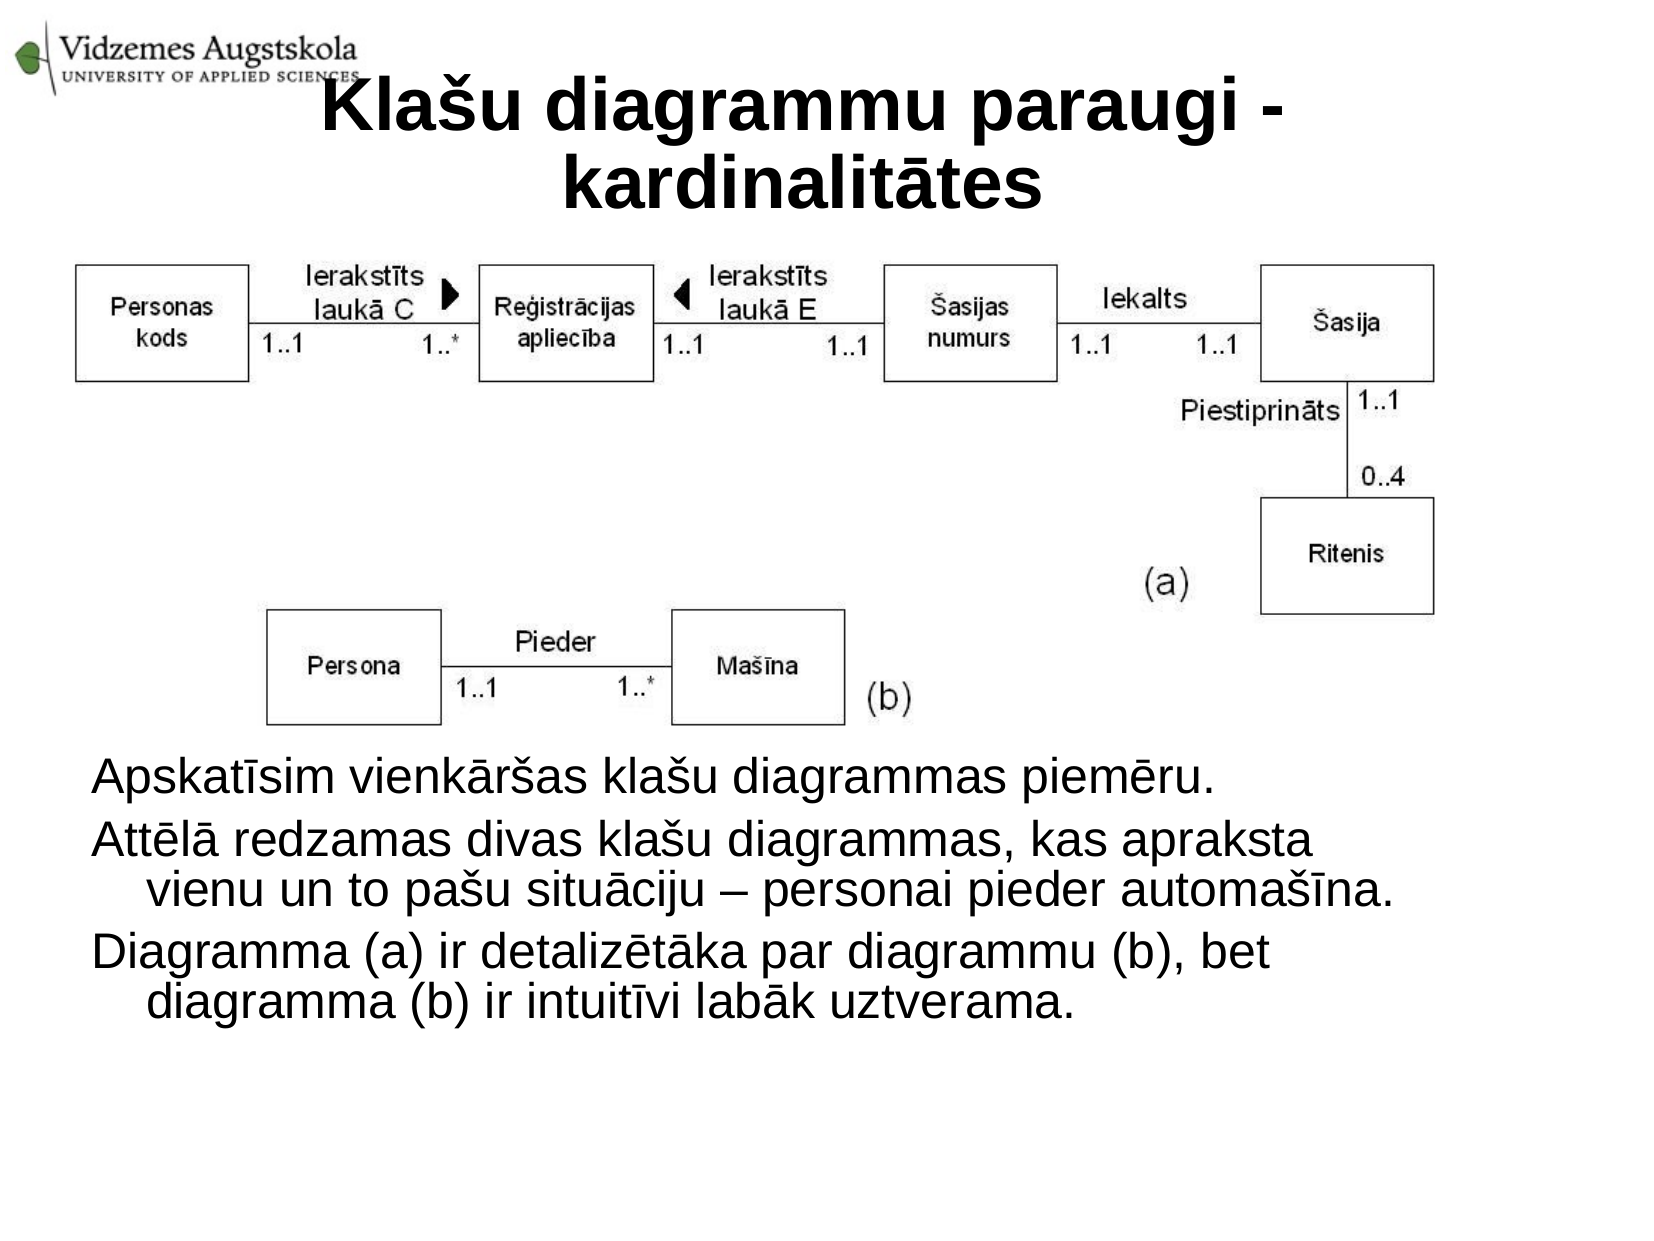

# Klašu diagrammu paraugi - kardinalitātes
Apskatīsim vienkāršas klašu diagrammas piemēru.
Attēlā redzamas divas klašu diagrammas, kas apraksta vienu un to pašu situāciju – personai pieder automašīna.
Diagramma (a) ir detalizētāka par diagrammu (b), bet diagramma (b) ir intuitīvi labāk uztverama.